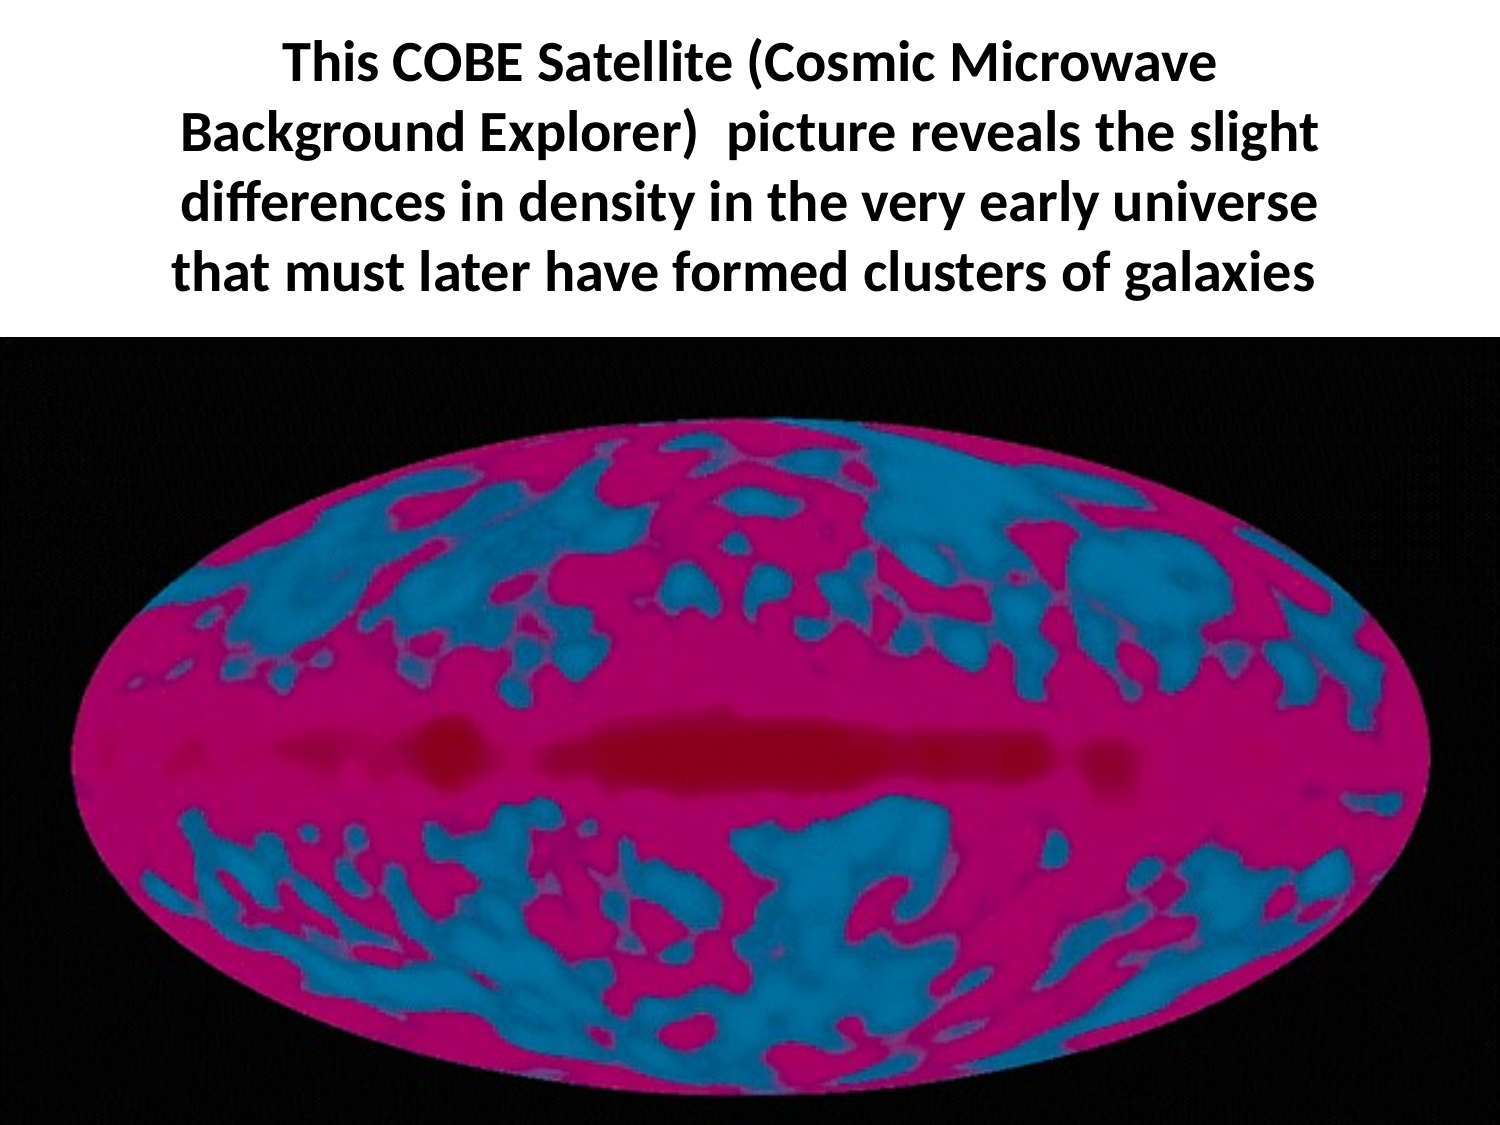

This COBE Satellite (Cosmic Microwave Background Explorer) picture reveals the slight differences in density in the very early universe that must later have formed clusters of galaxies